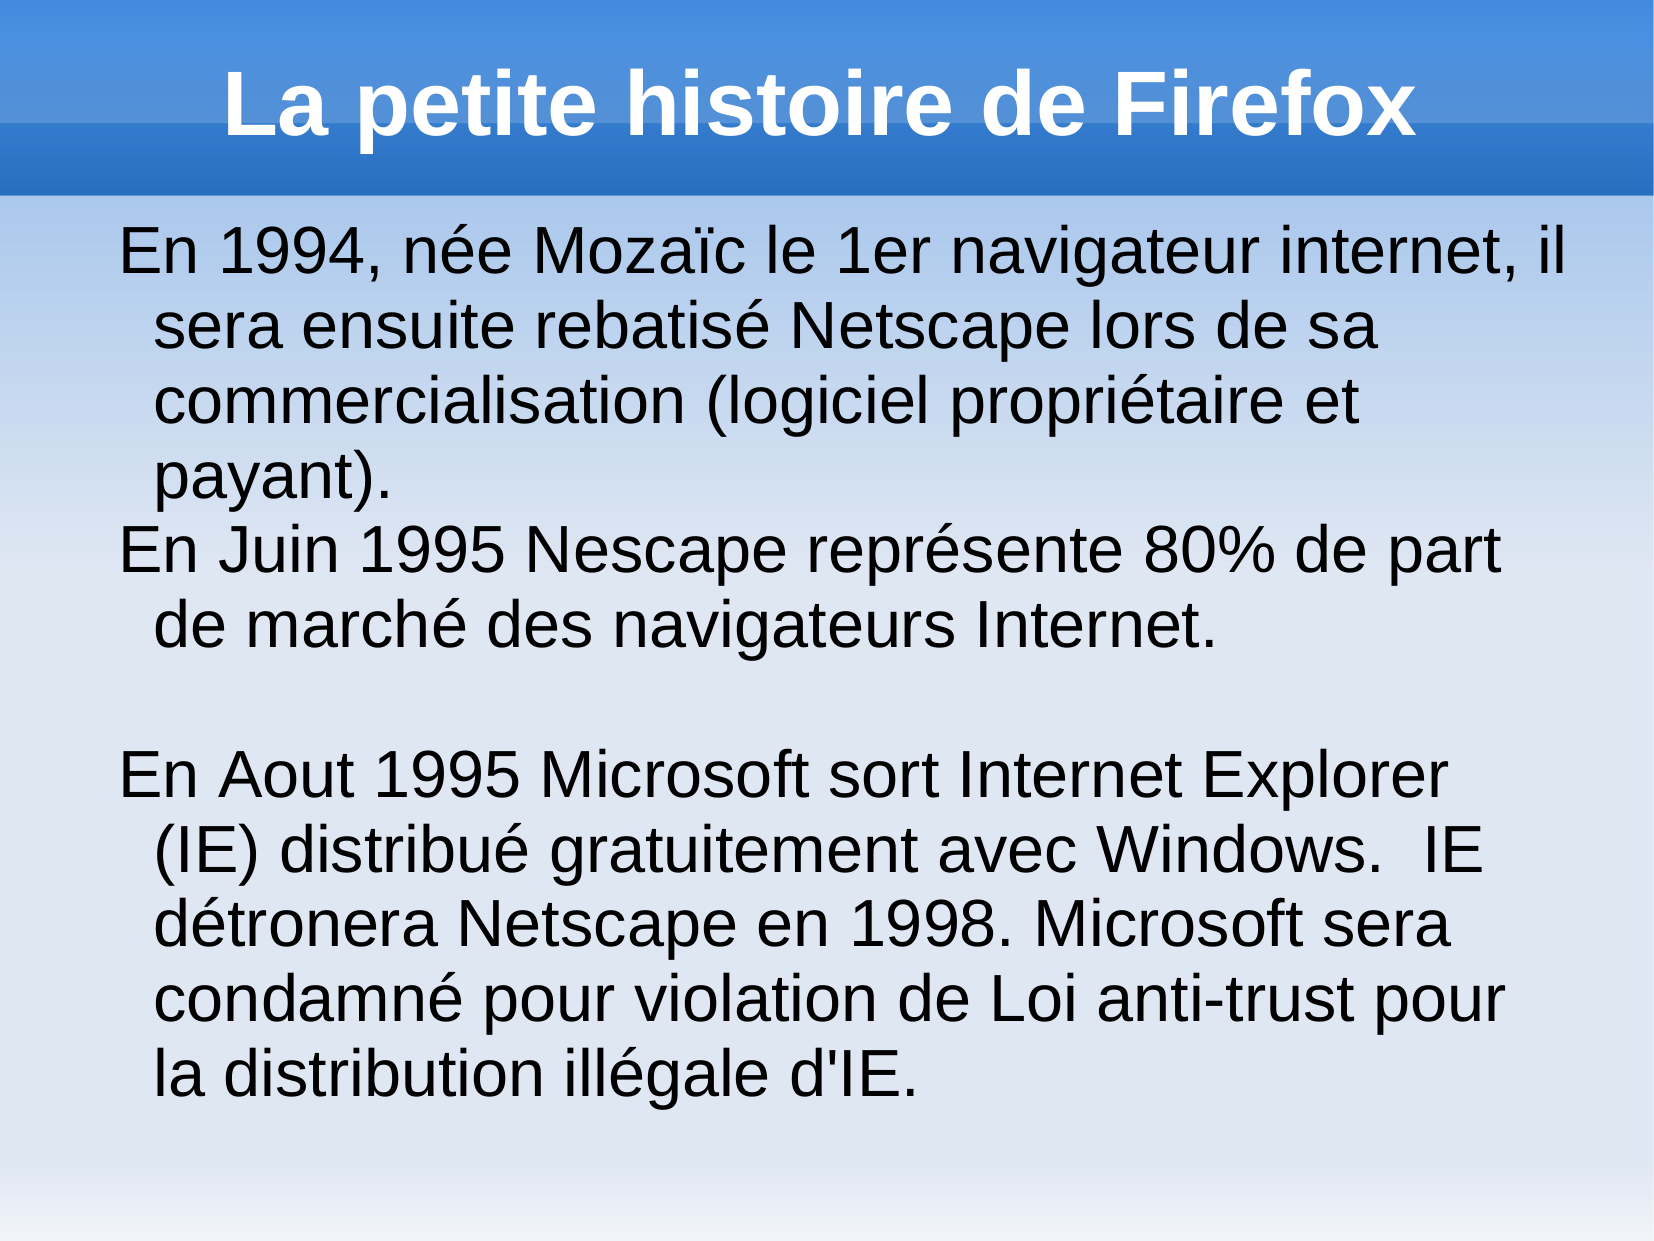

# La petite histoire de Firefox
En 1994, née Mozaïc le 1er navigateur internet, il sera ensuite rebatisé Netscape lors de sa commercialisation (logiciel propriétaire et payant).
En Juin 1995 Nescape représente 80% de part de marché des navigateurs Internet.
En Aout 1995 Microsoft sort Internet Explorer (IE) distribué gratuitement avec Windows. IE détronera Netscape en 1998. Microsoft sera condamné pour violation de Loi anti-trust pour la distribution illégale d'IE.